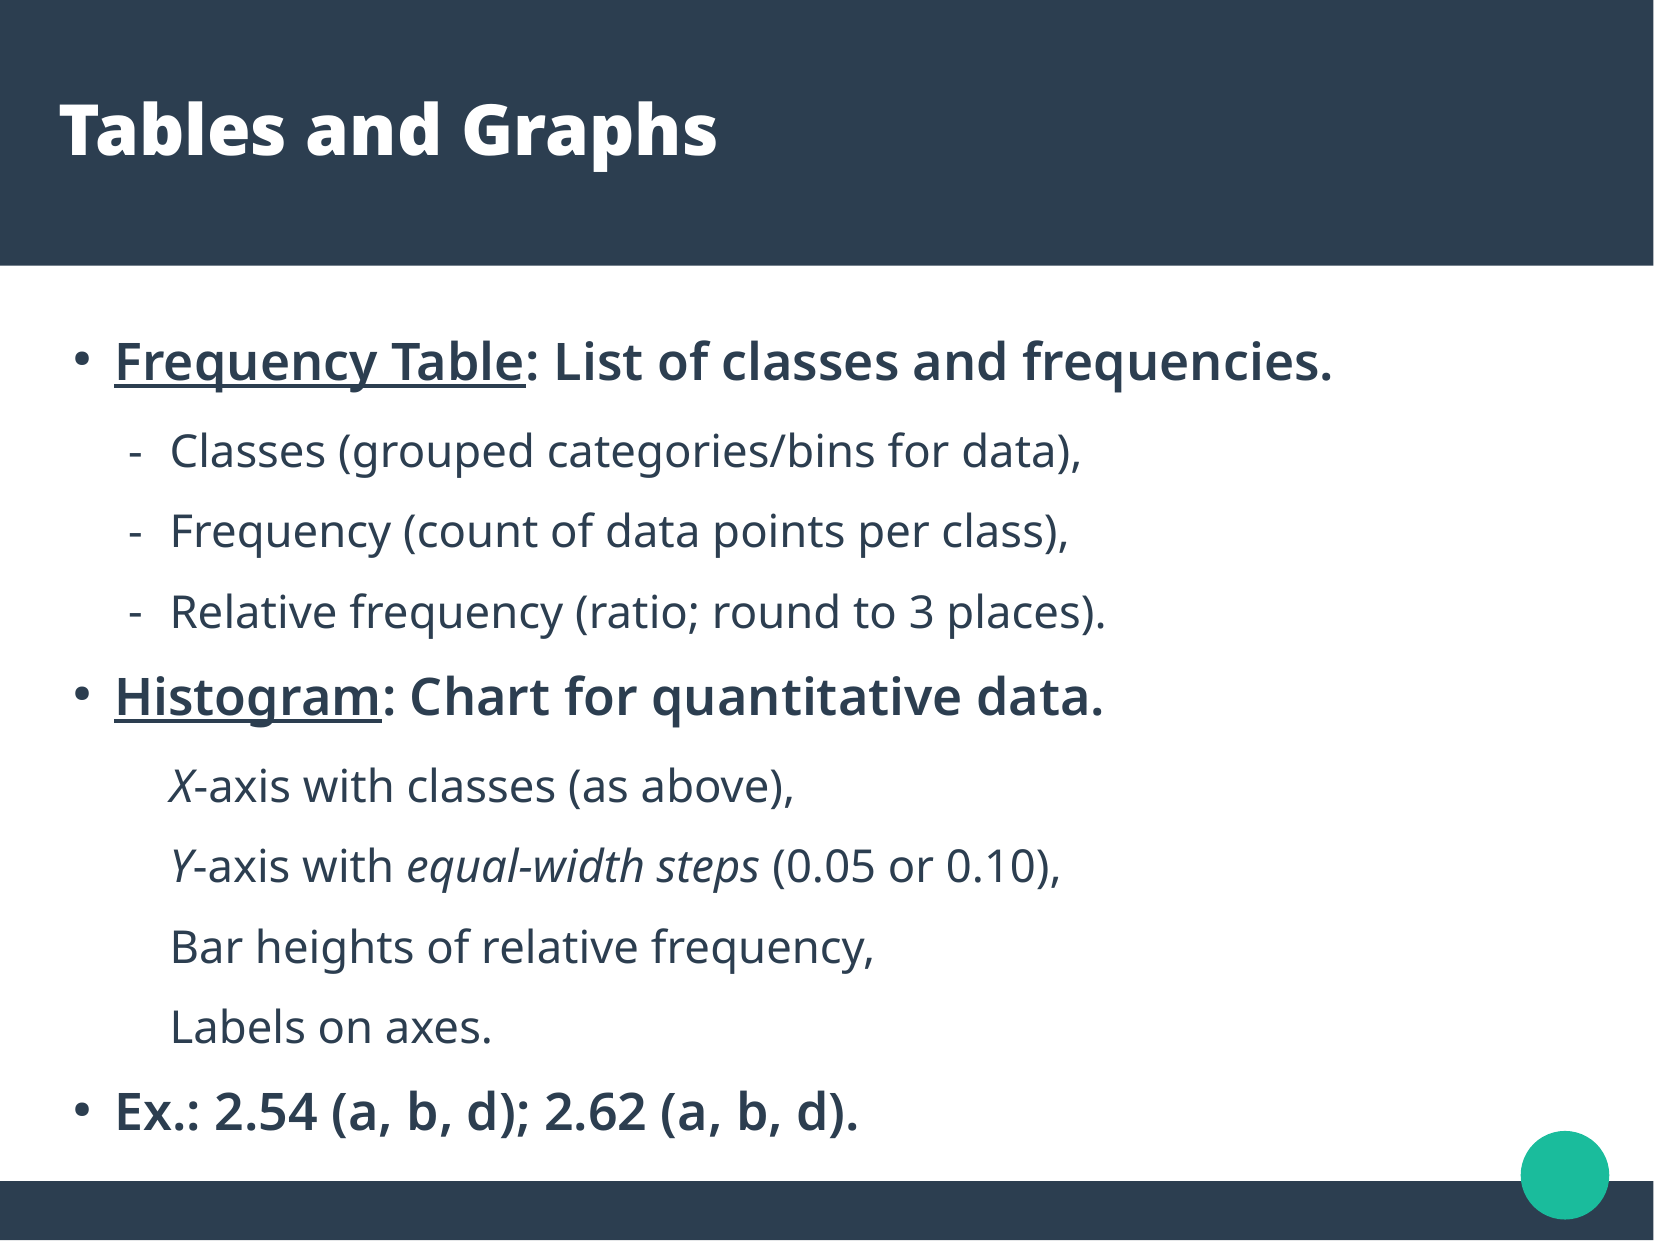

# Tables and Graphs
Frequency Table: List of classes and frequencies.
Classes (grouped categories/bins for data),
Frequency (count of data points per class),
Relative frequency (ratio; round to 3 places).
Histogram: Chart for quantitative data.
X-axis with classes (as above),
Y-axis with equal-width steps (0.05 or 0.10),
Bar heights of relative frequency,
Labels on axes.
Ex.: 2.54 (a, b, d); 2.62 (a, b, d).